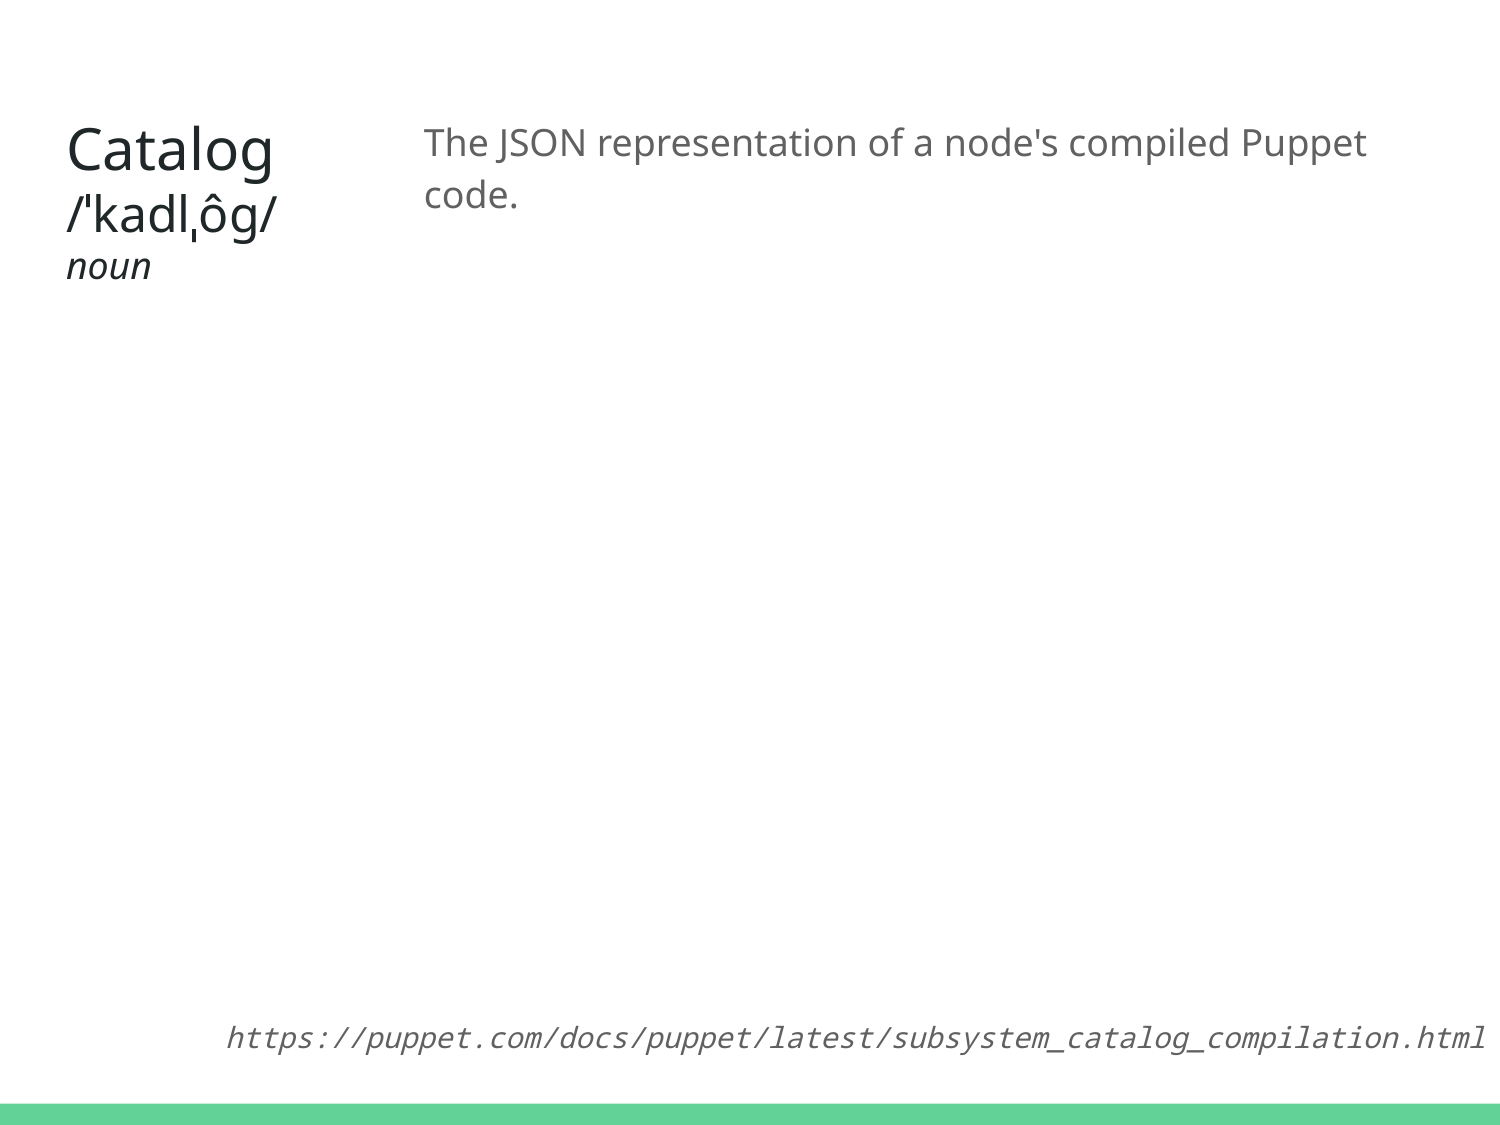

# Catalog /ˈkadlˌôɡ/ noun
The JSON representation of a node's compiled Puppet code.
https://puppet.com/docs/puppet/latest/subsystem_catalog_compilation.html